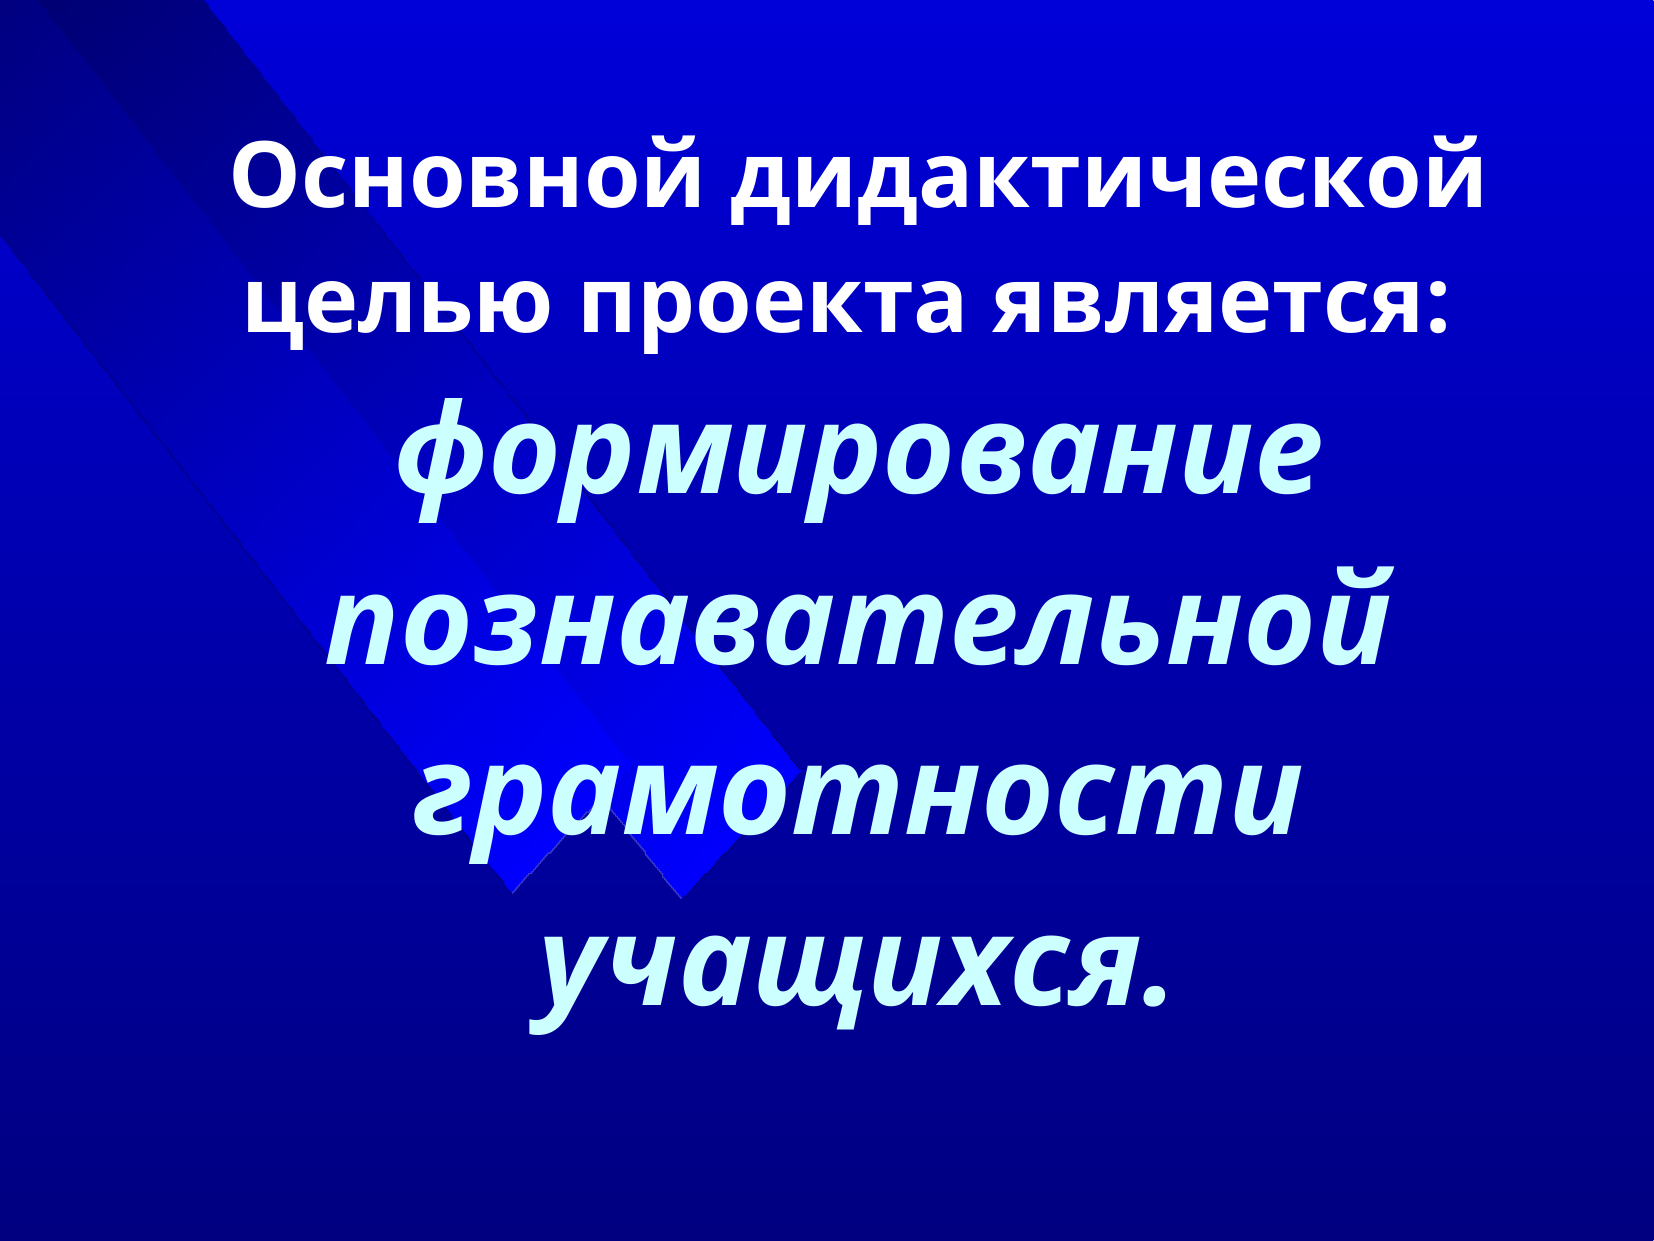

# Основной дидактической целью проекта является:
формирование познавательной грамотности учащихся.